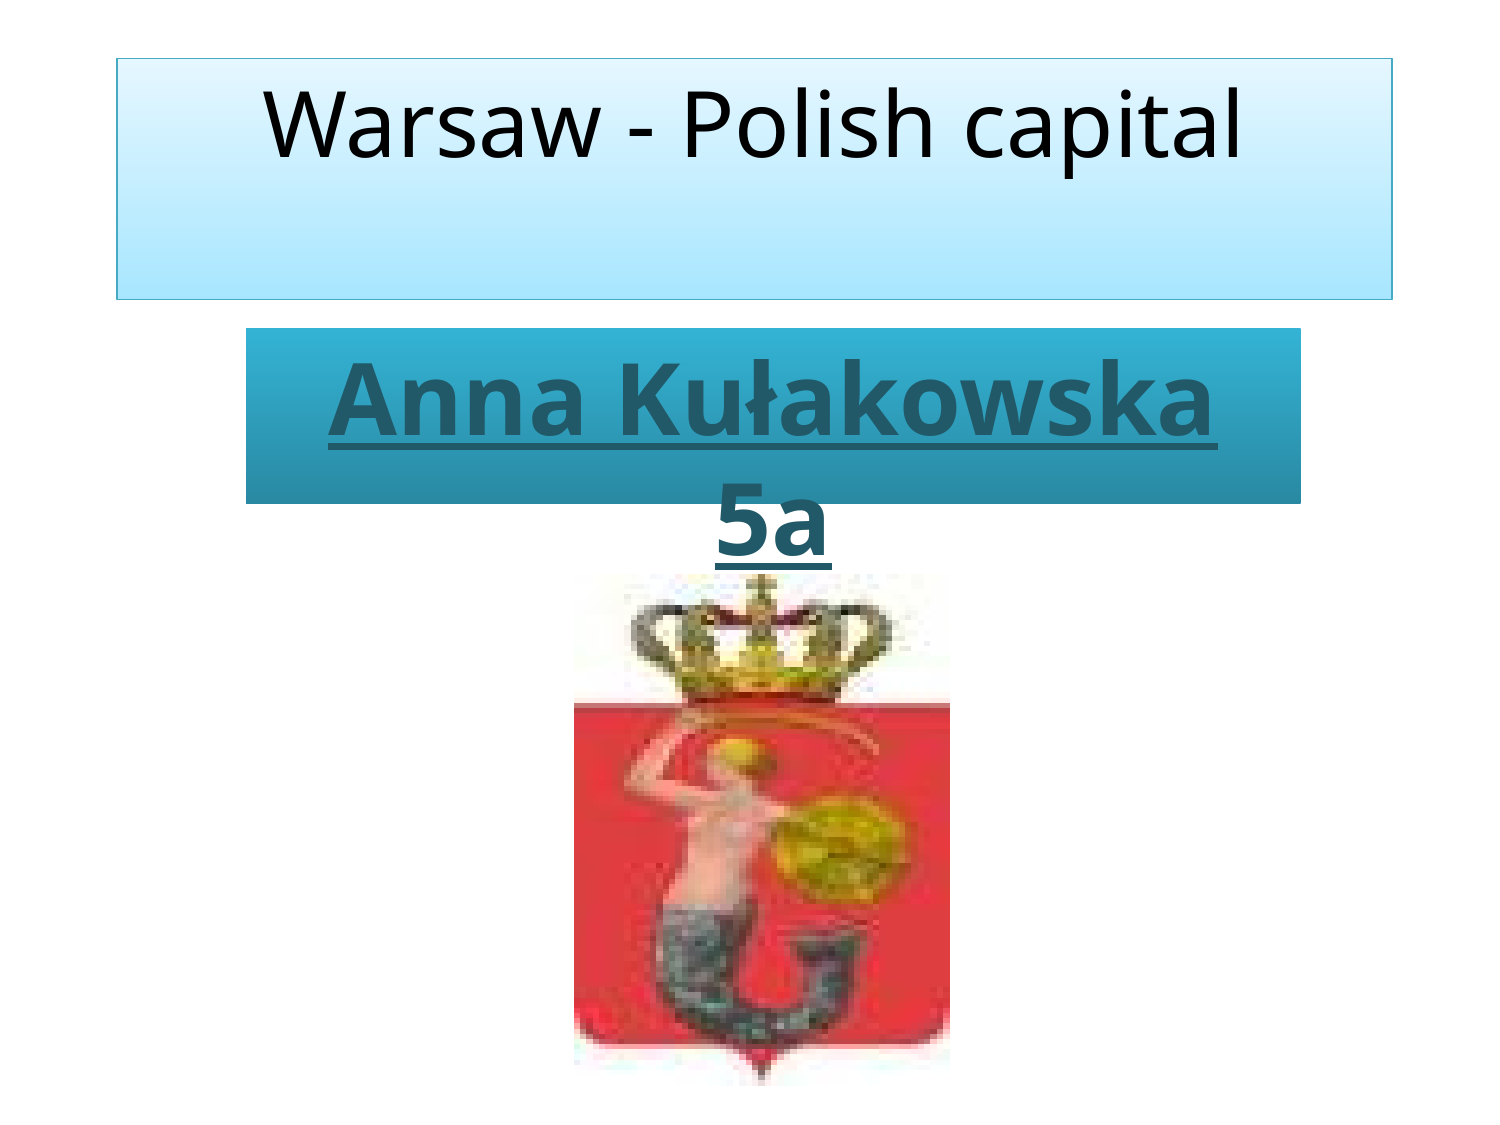

# Warsaw - Polish capital
Anna Kułakowska
5a